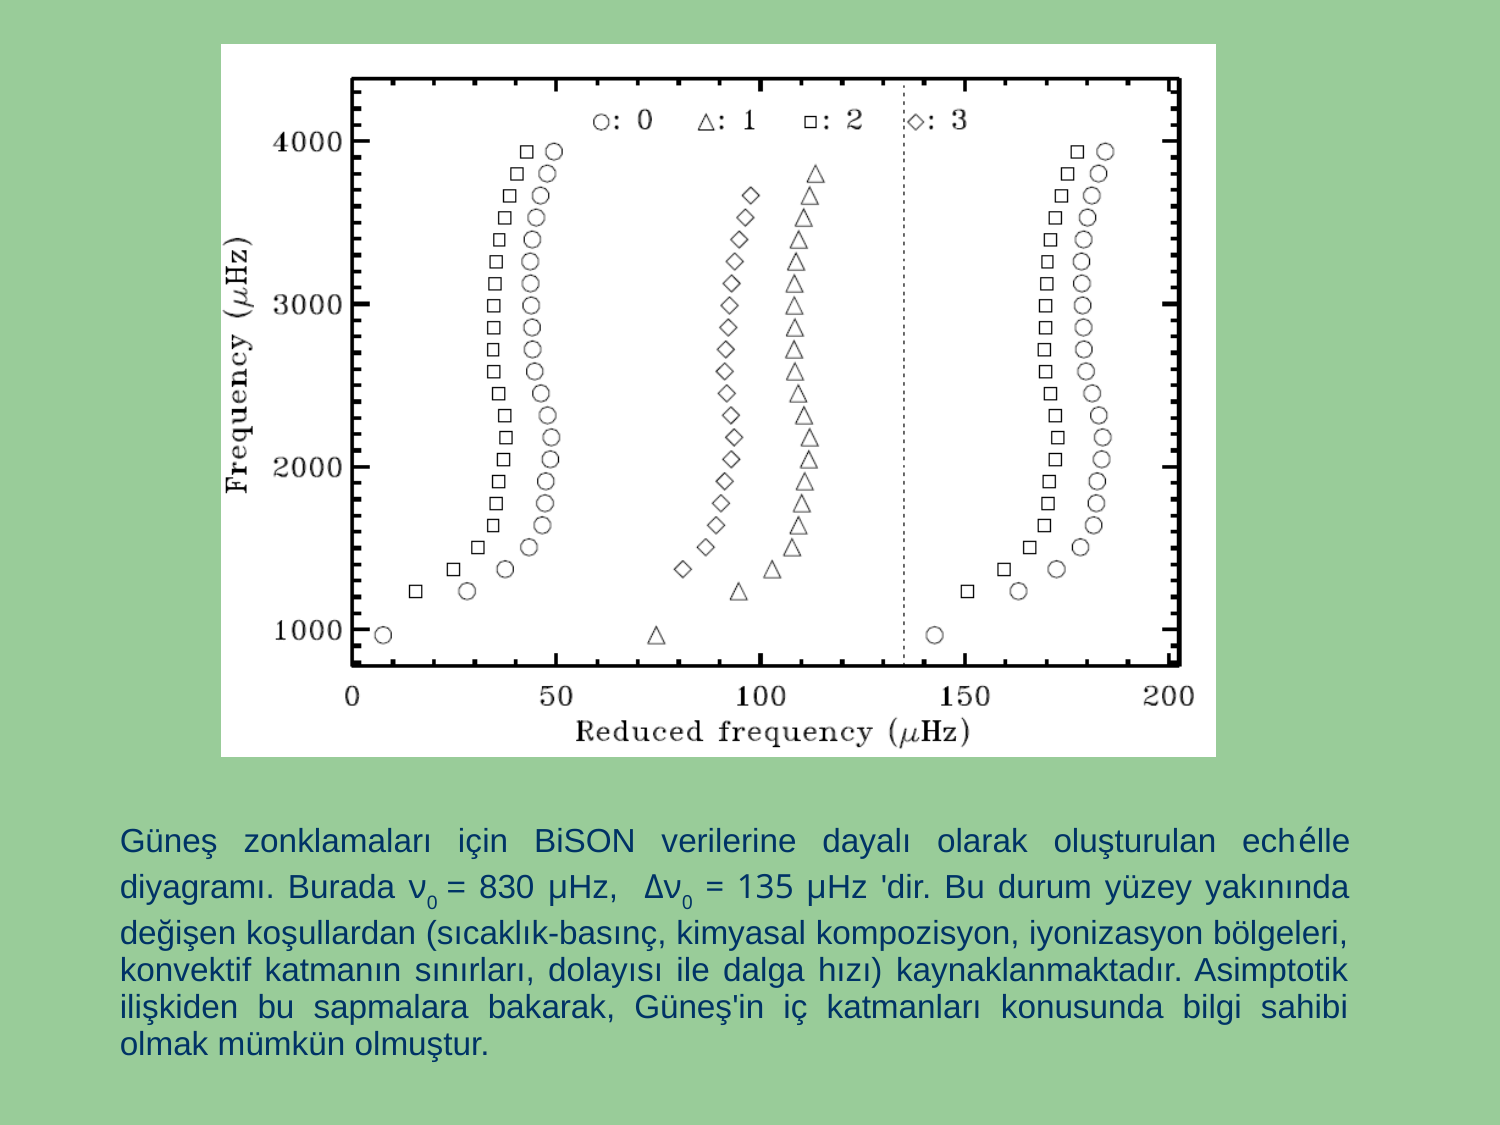

Güneş zonklamaları için BiSON verilerine dayalı olarak oluşturulan echélle diyagramı. Burada ν0 = 830 μHz, Δν0 = 135 μHz 'dir. Bu durum yüzey yakınında değişen koşullardan (sıcaklık-basınç, kimyasal kompozisyon, iyonizasyon bölgeleri, konvektif katmanın sınırları, dolayısı ile dalga hızı) kaynaklanmaktadır. Asimptotik ilişkiden bu sapmalara bakarak, Güneş'in iç katmanları konusunda bilgi sahibi olmak mümkün olmuştur.